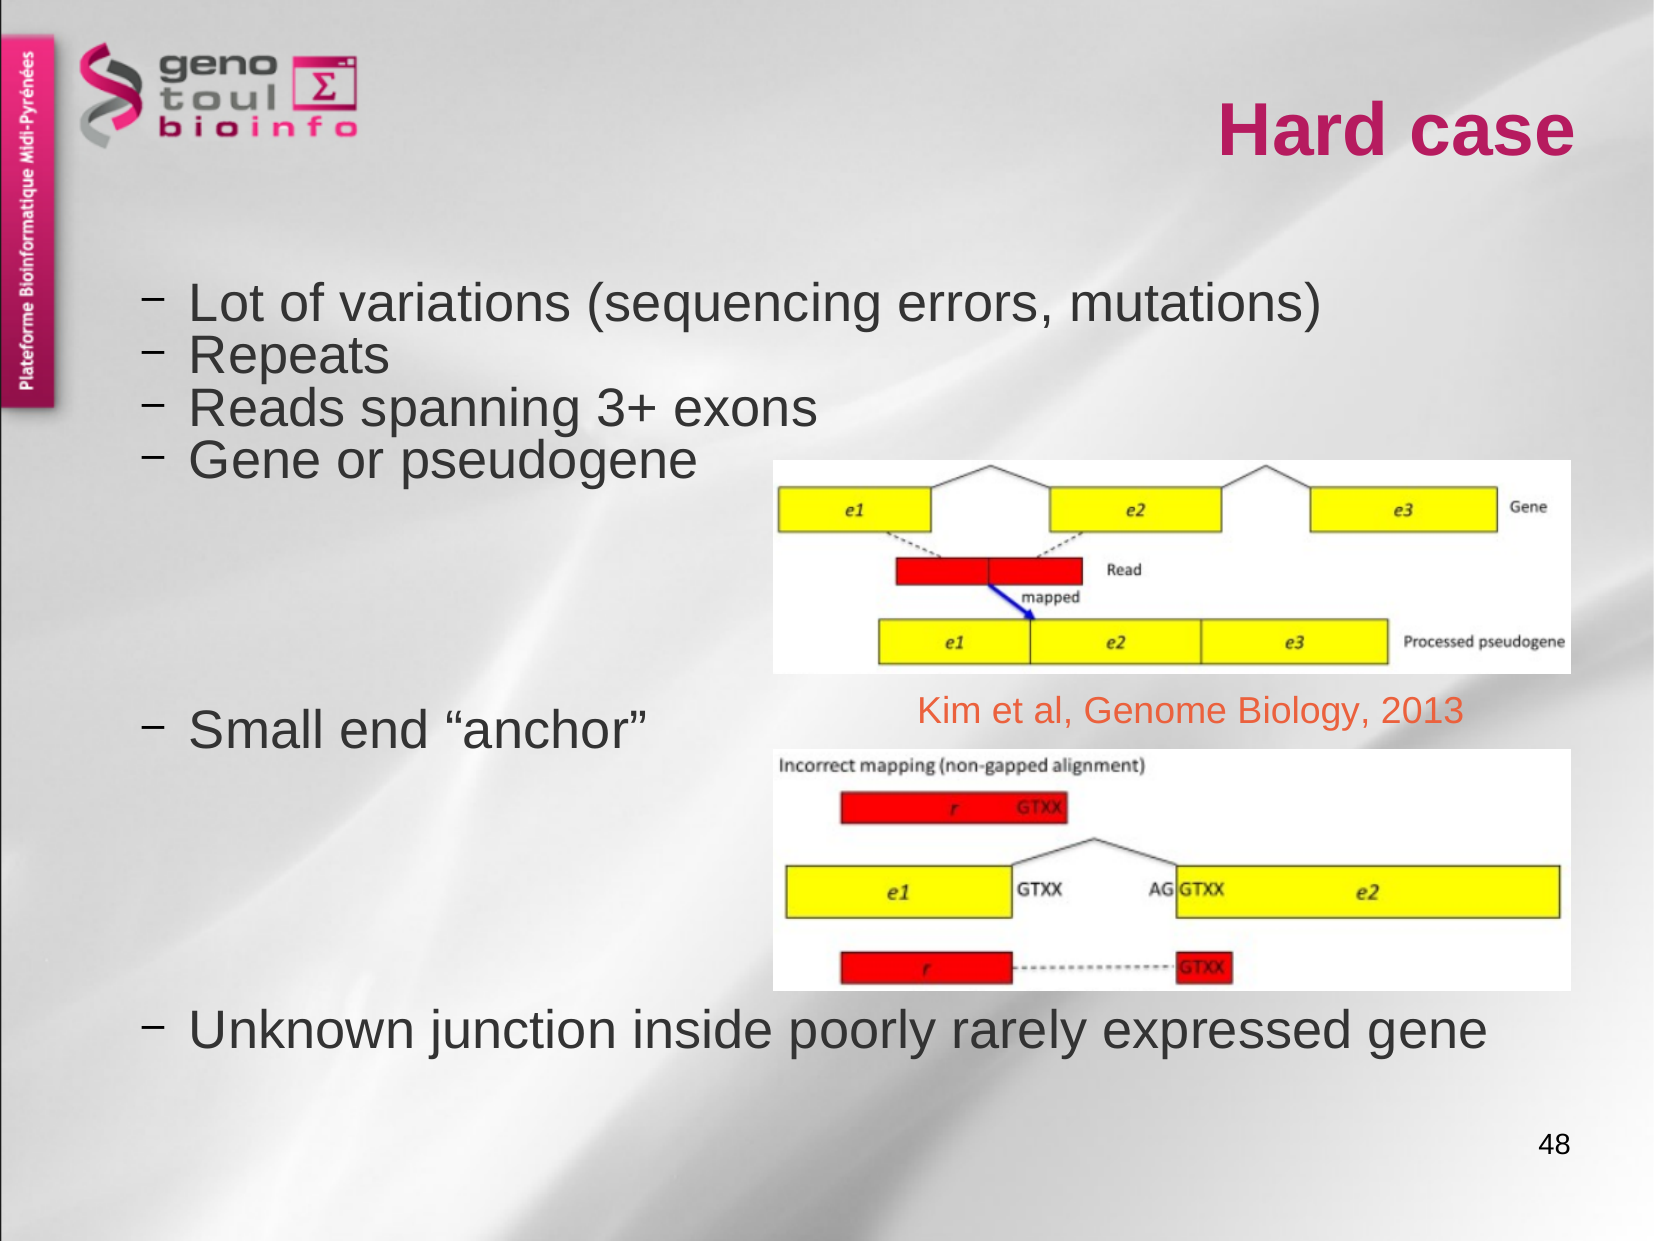

# Hard case
Lot of variations (sequencing errors, mutations)
Repeats
Reads spanning 3+ exons
Gene or pseudogene
Small end “anchor”
Unknown junction inside poorly rarely expressed gene
Kim et al, Genome Biology, 2013